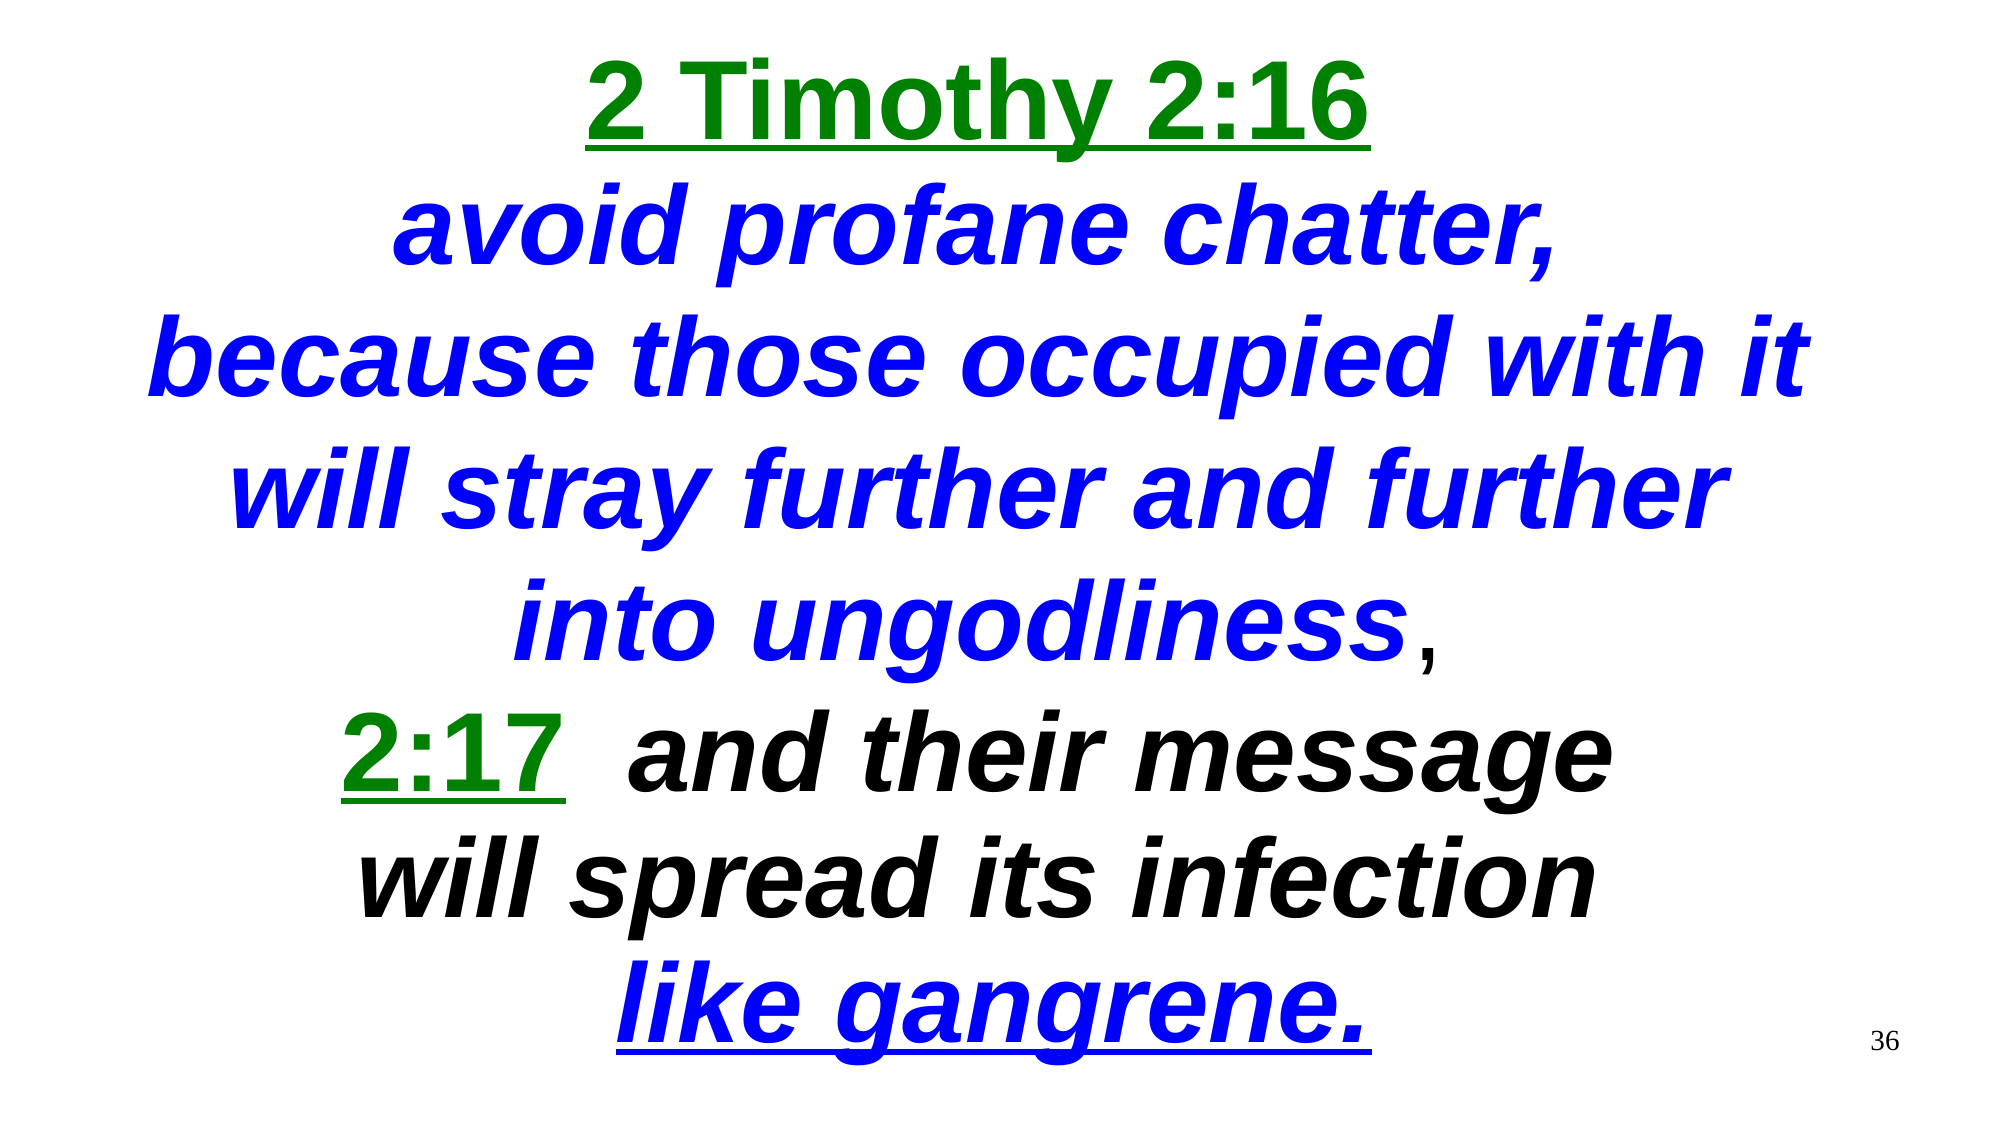

# 2 Timothy 2:16  avoid profane chatter,
because those occupied with it
will stray further and further
into ungodliness,
2:17  and their message
will spread its infection
like gangrene.
36